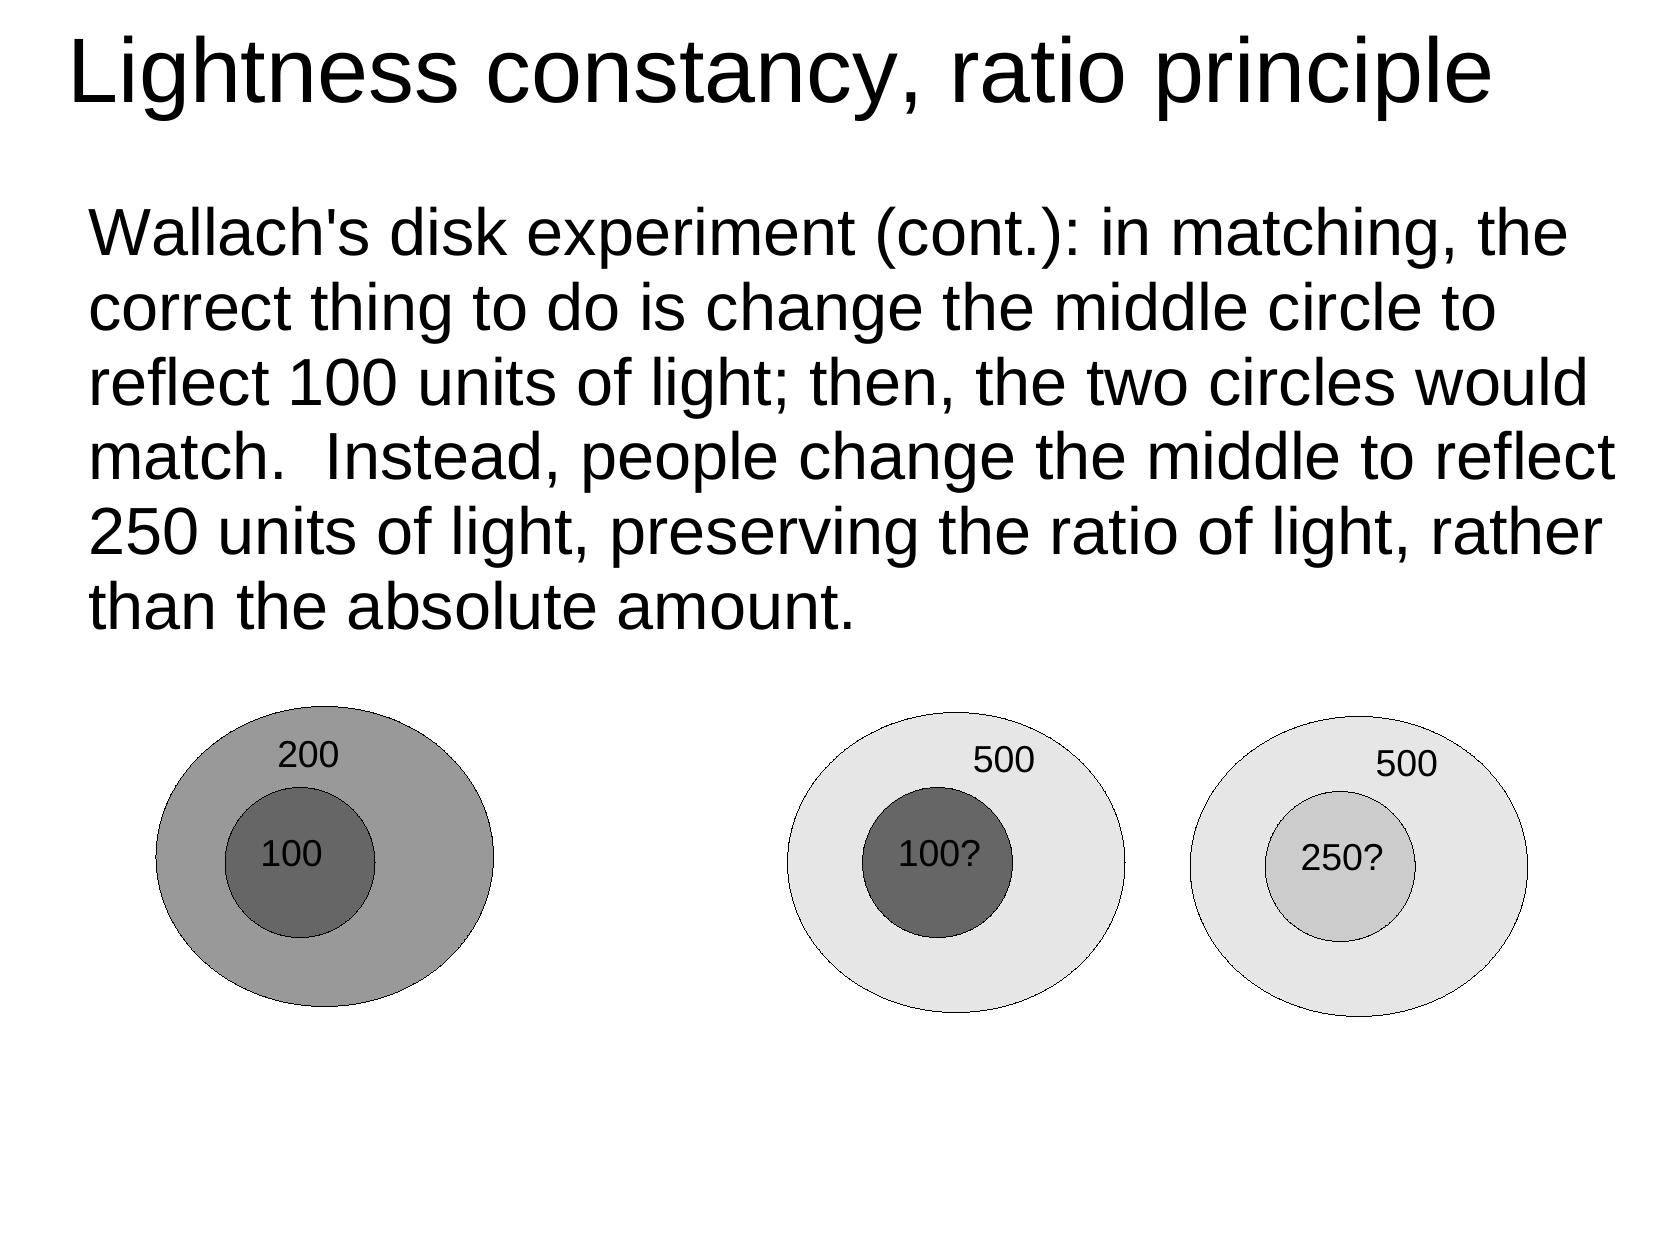

# Lightness constancy, ratio principle
Wallach's disk experiment (cont.): in matching, the correct thing to do is change the middle circle to reflect 100 units of light; then, the two circles would match. Instead, people change the middle to reflect 250 units of light, preserving the ratio of light, rather than the absolute amount.
200
500
500
100
100?
250?